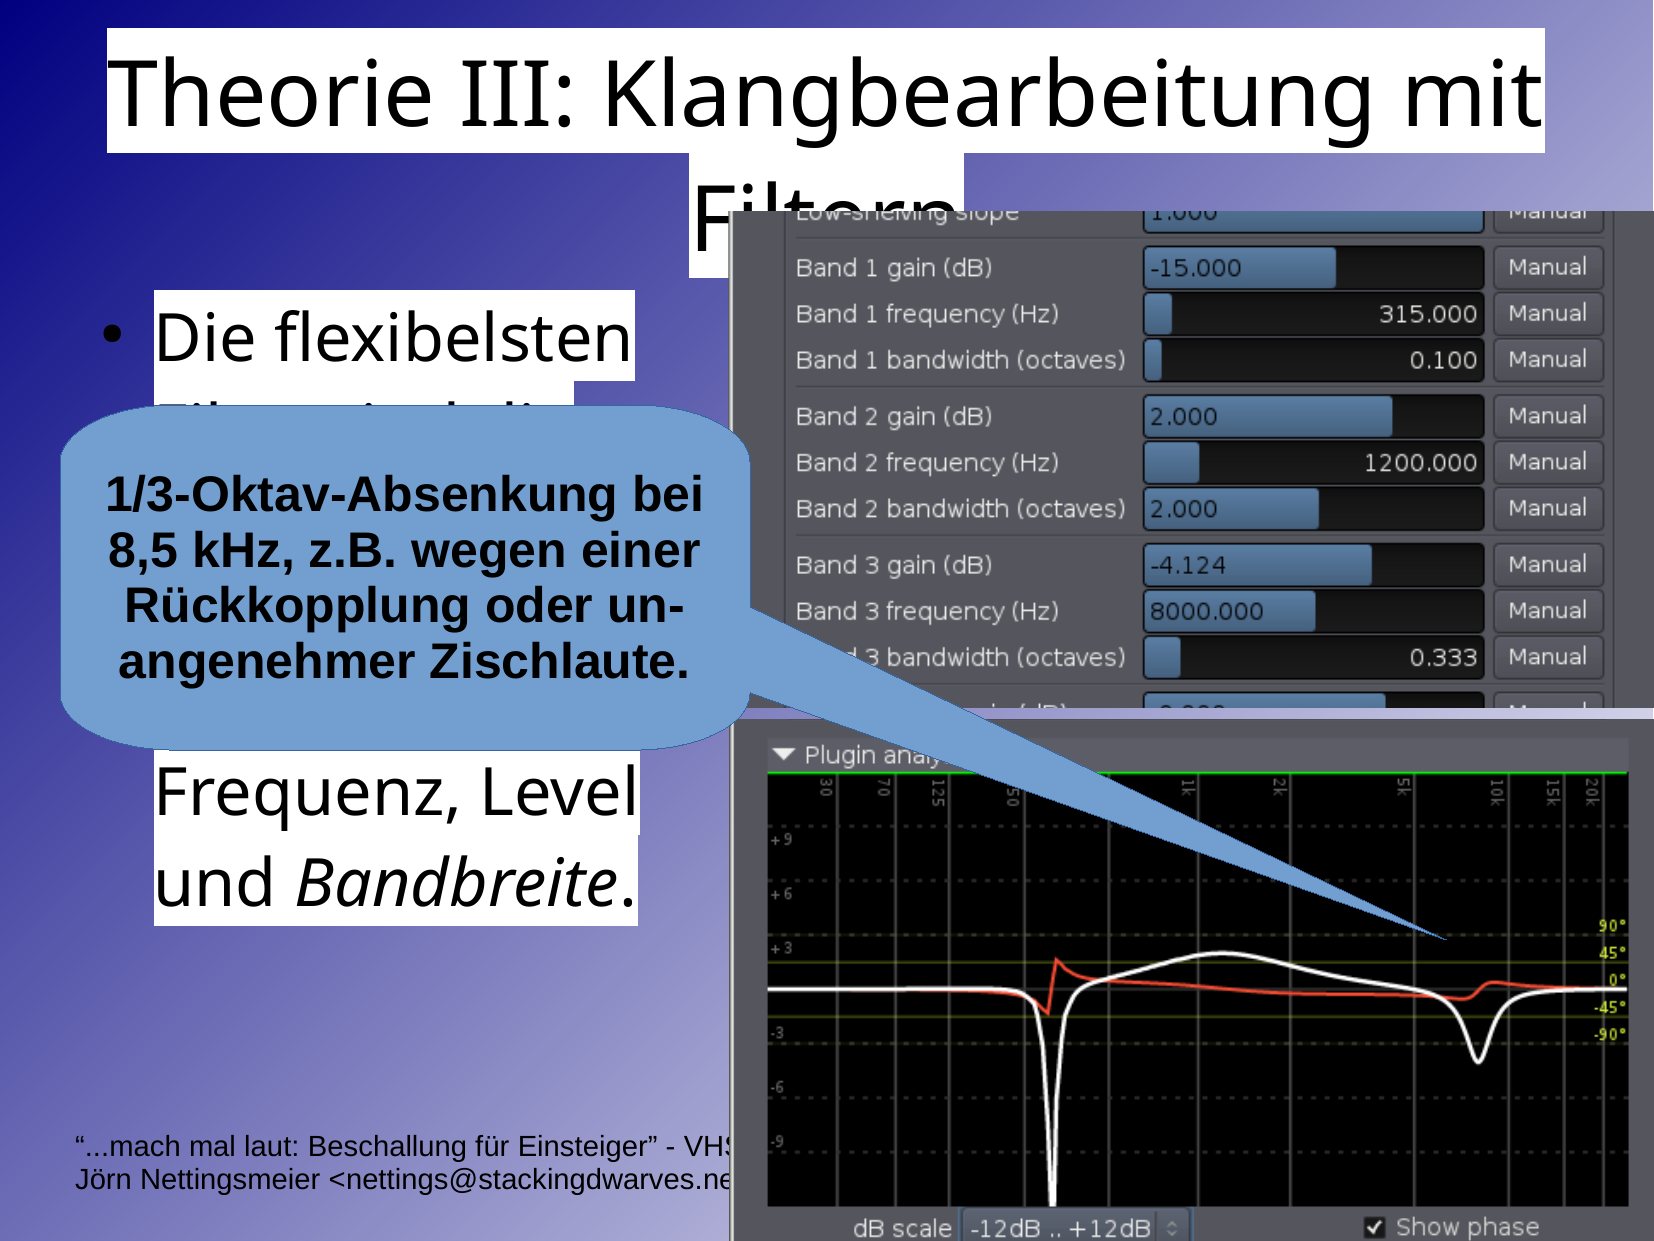

# Theorie III: Klangbearbeitung mit Filtern
Die flexibelsten Filter sind die parametrischen. Sie erlauben die Einstellung von Frequenz, Level und Bandbreite.
1/3-Oktav-Absenkung bei
8,5 kHz, z.B. wegen einer
Rückkopplung oder un-
angenehmer Zischlaute.